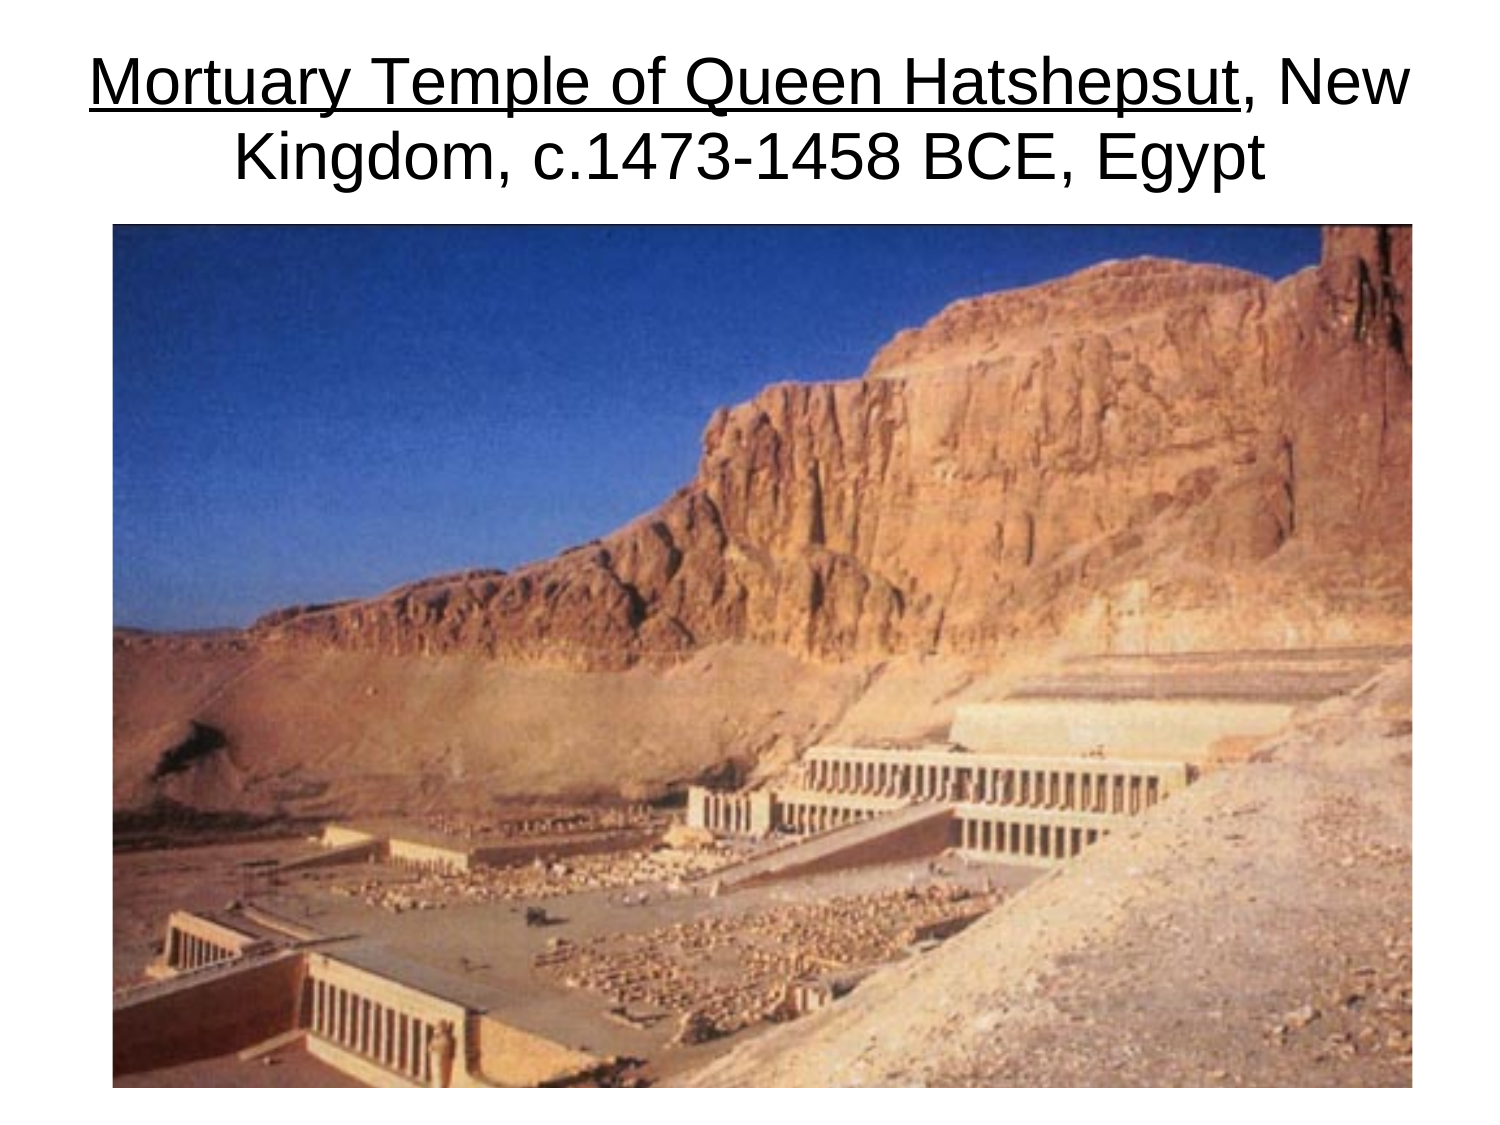

# Mortuary Temple of Queen Hatshepsut, New Kingdom, c.1473-1458 BCE, Egypt